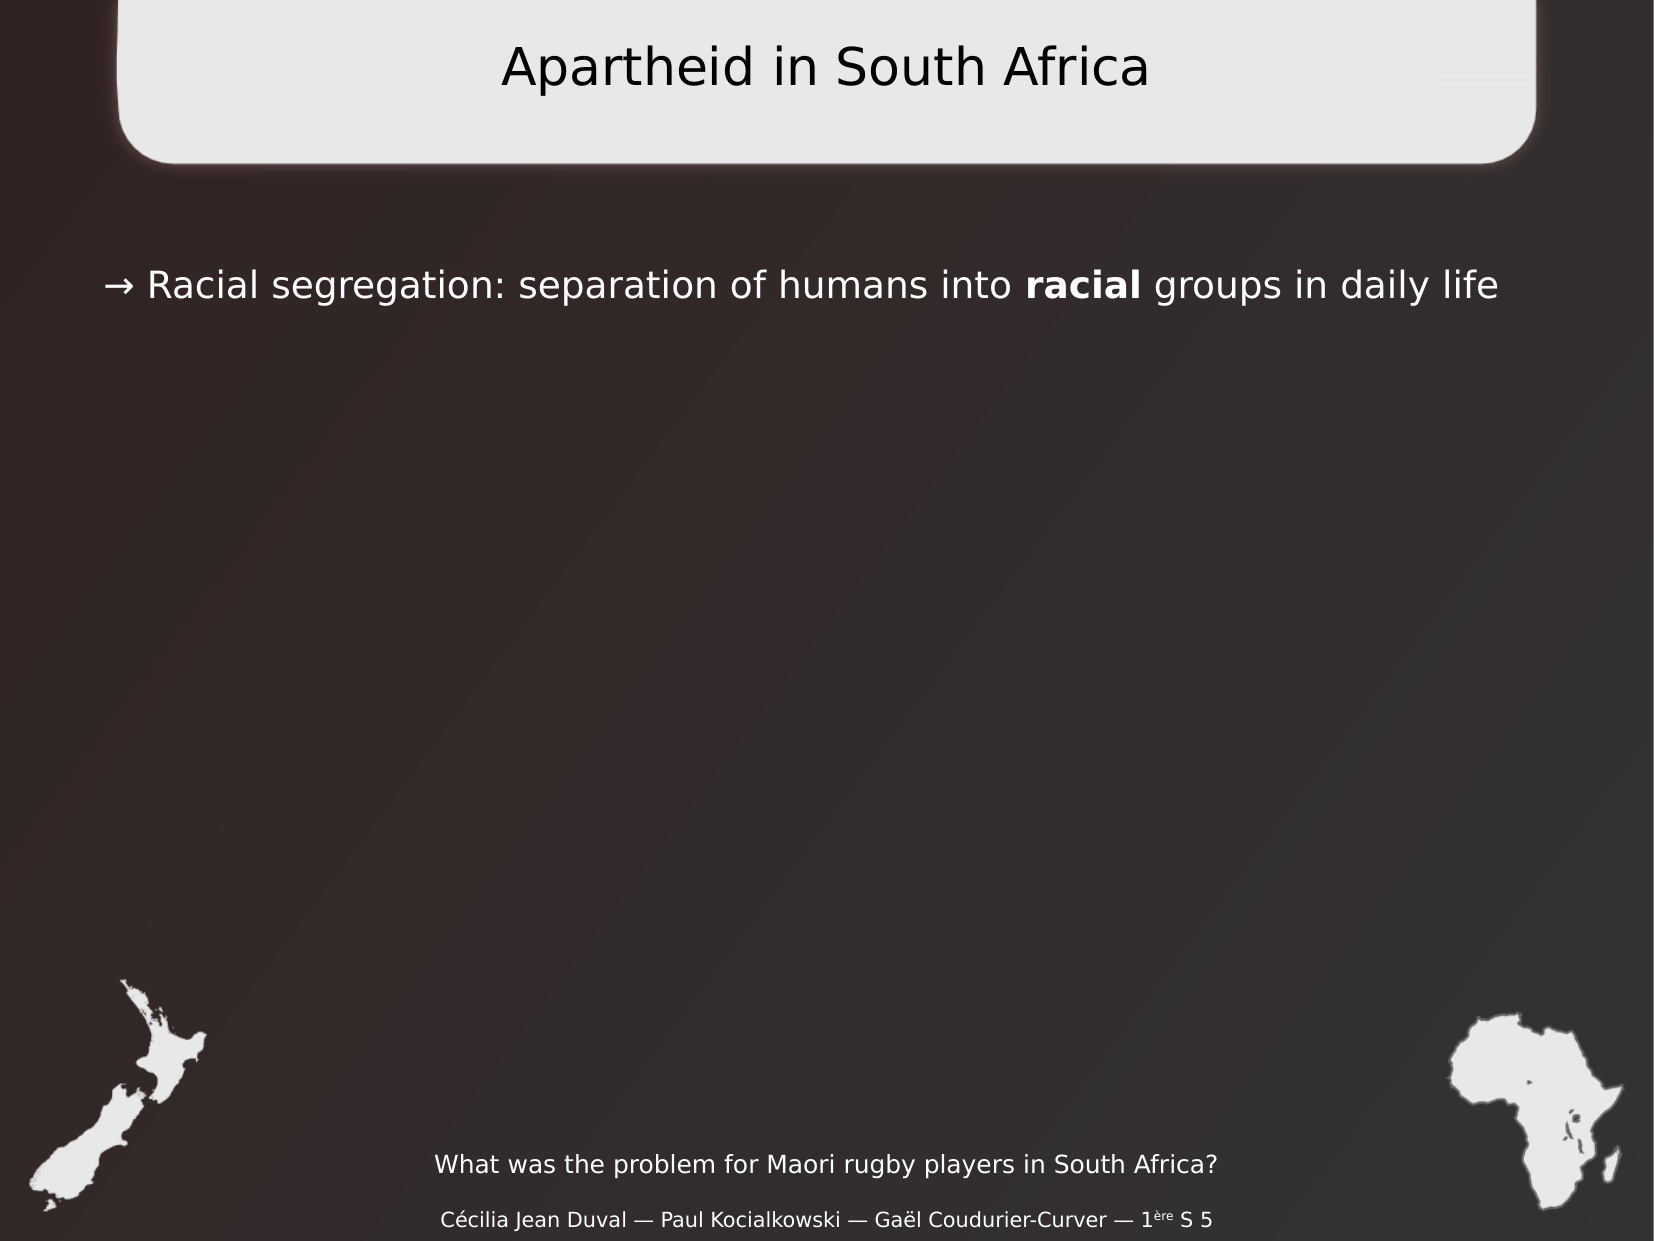

Apartheid in South Africa
→ Racial segregation: separation of humans into racial groups in daily life
What was the problem for Maori rugby players in South Africa?
Cécilia Jean Duval — Paul Kocialkowski — Gaël Coudurier-Curver — 1ère S 5